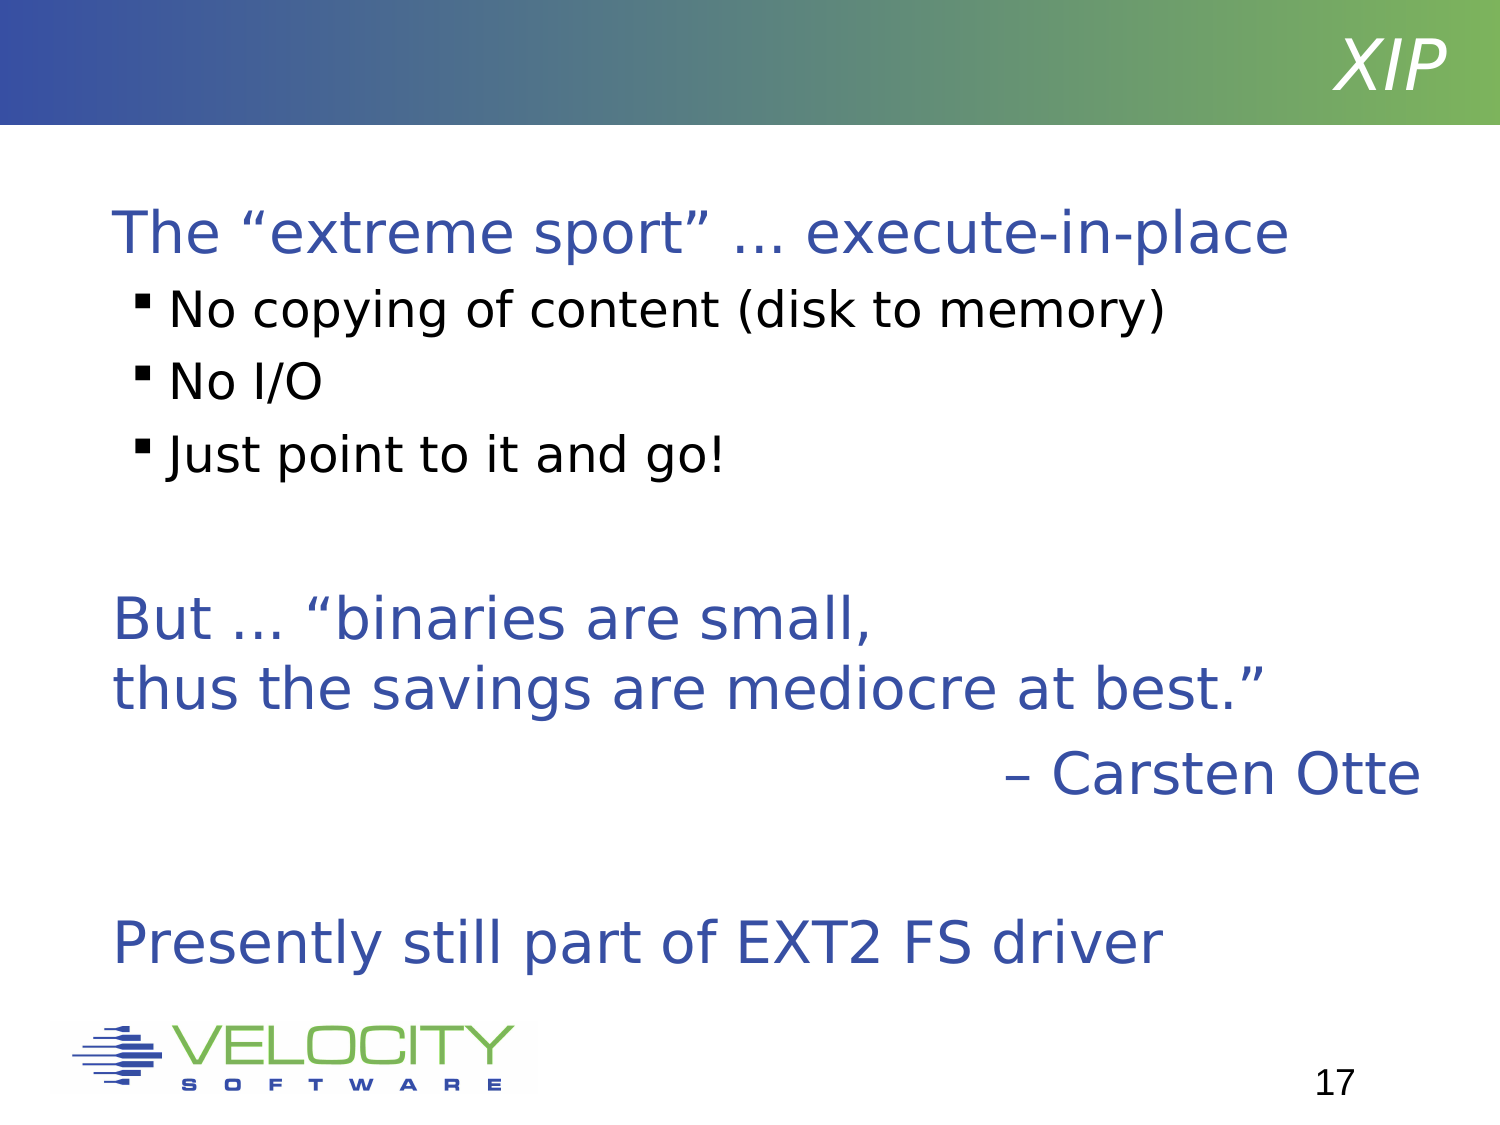

# XIP
The “extreme sport” ... execute-in-place
No copying of content (disk to memory)
No I/O
Just point to it and go!
But ... “binaries are small,
thus the savings are mediocre at best.”
 – Carsten Otte
Presently still part of EXT2 FS driver
17